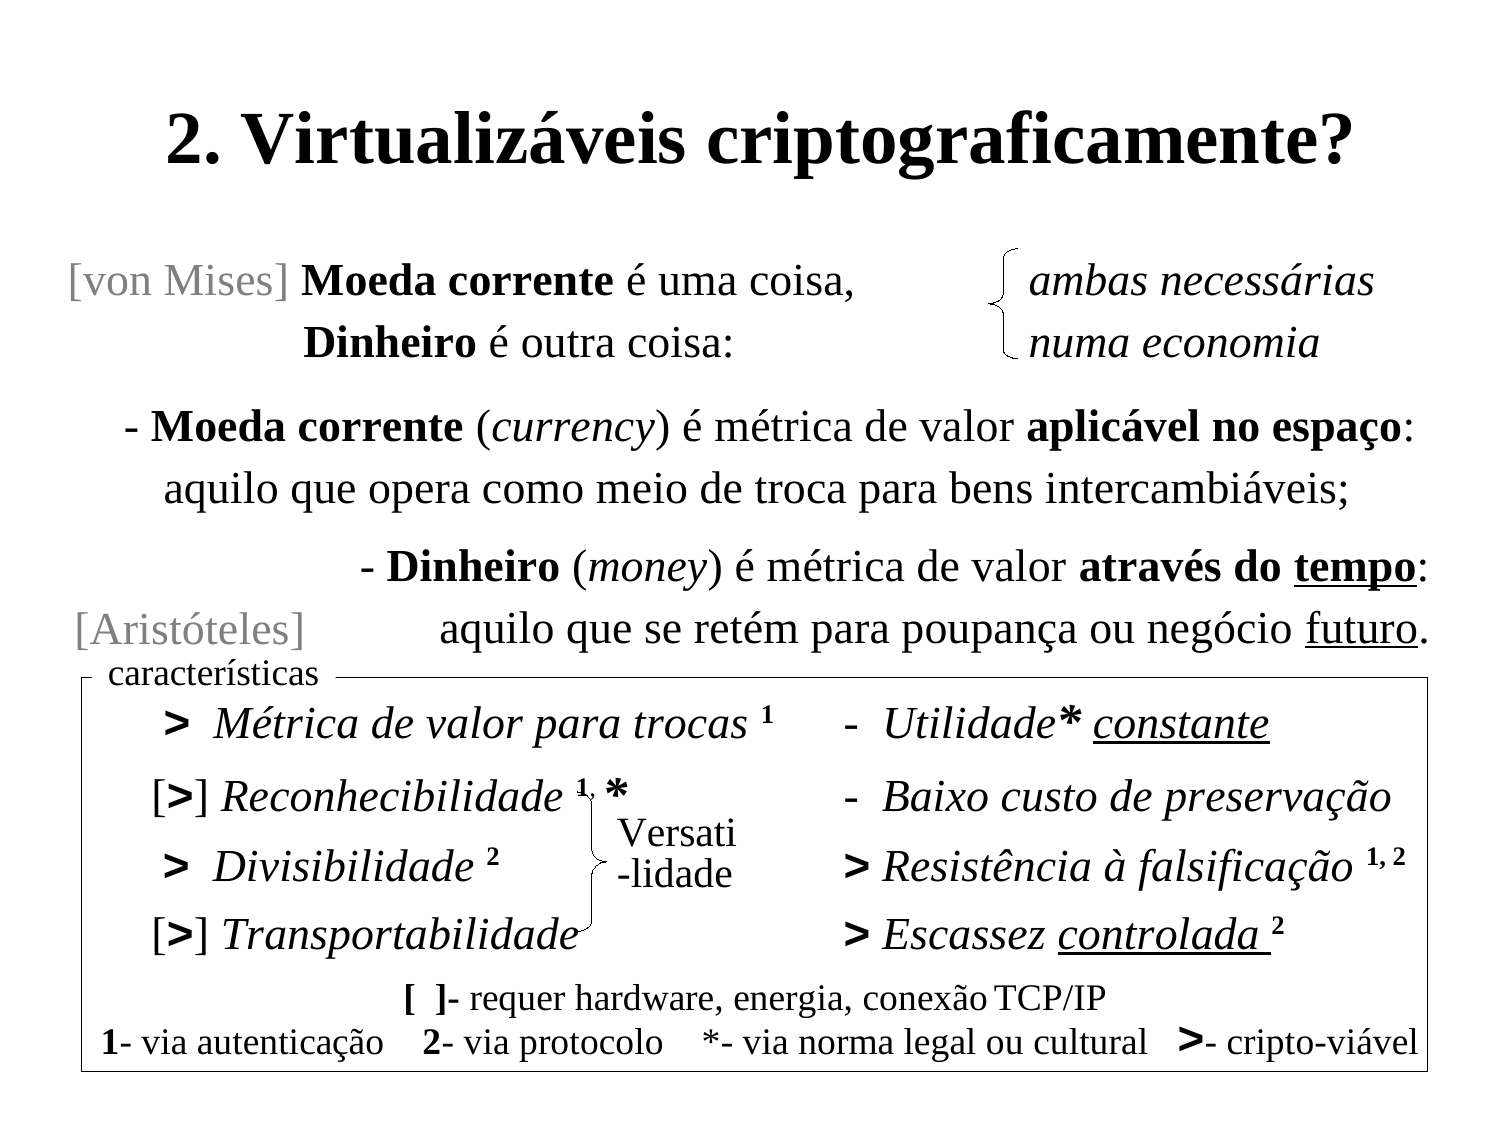

# 2. Virtualizáveis criptograficamente?
 [von Mises] Moeda corrente é uma coisa,		ambas necessárias
			Dinheiro é outra coisa: 			numa economia
- Moeda corrente (currency) é métrica de valor aplicável no espaço:
		aquilo que opera como meio de troca para bens intercambiáveis;
- Dinheiro (money) é métrica de valor através do tempo:
		aquilo que se retém para poupança ou negócio futuro.
> Métrica de valor para trocas 1	- Utilidade* constante
 [>] Reconhecibilidade 1, *		- Baixo custo de preservação
 > Divisibilidade 2			> Resistência à falsificação 1, 2
 [>] Transportabilidade		> Escassez controlada 2
[Aristóteles]
características
Versati
-lidade
 [ ]- requer hardware, energia, conexão	TCP/IP
 1- via autenticação 2- via protocolo *- via norma legal ou cultural >- cripto-viável